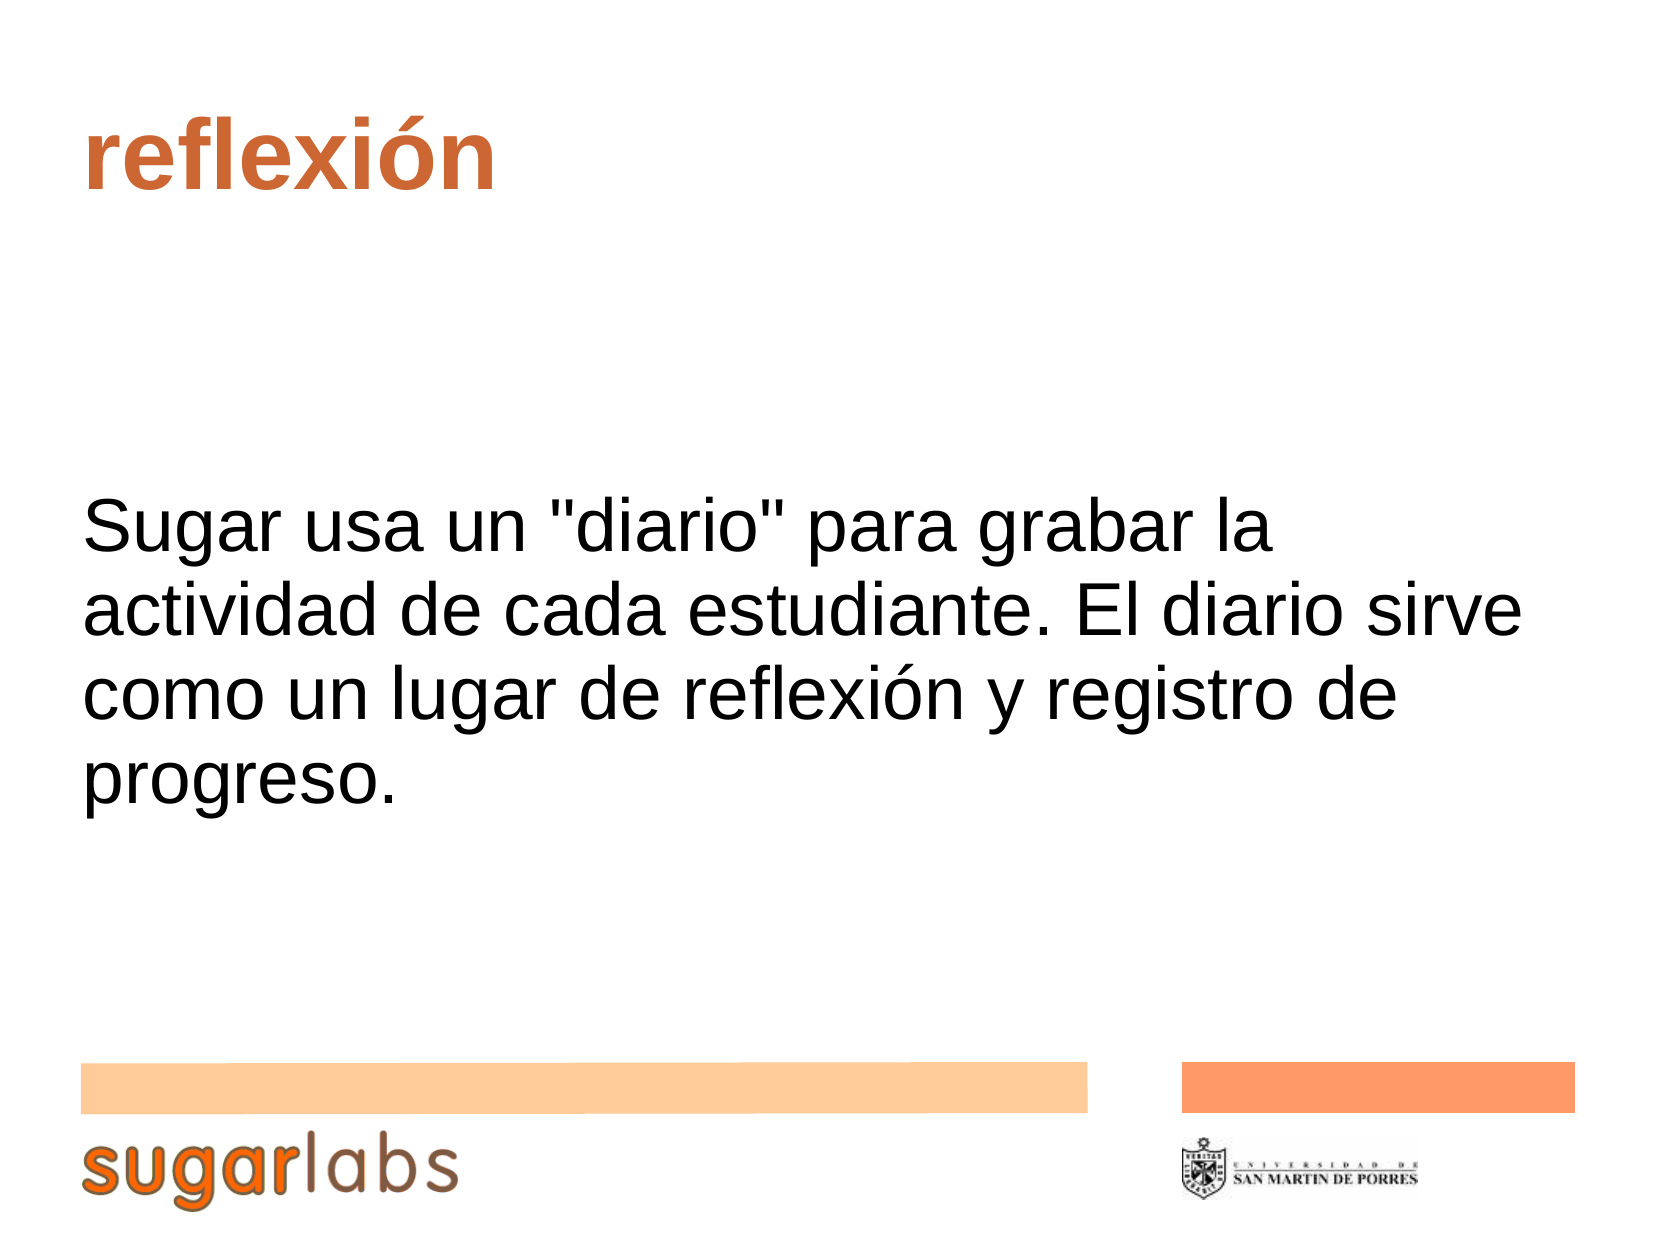

# reflexión
Sugar usa un "diario" para grabar la actividad de cada estudiante. El diario sirve como un lugar de reflexión y registro de progreso.